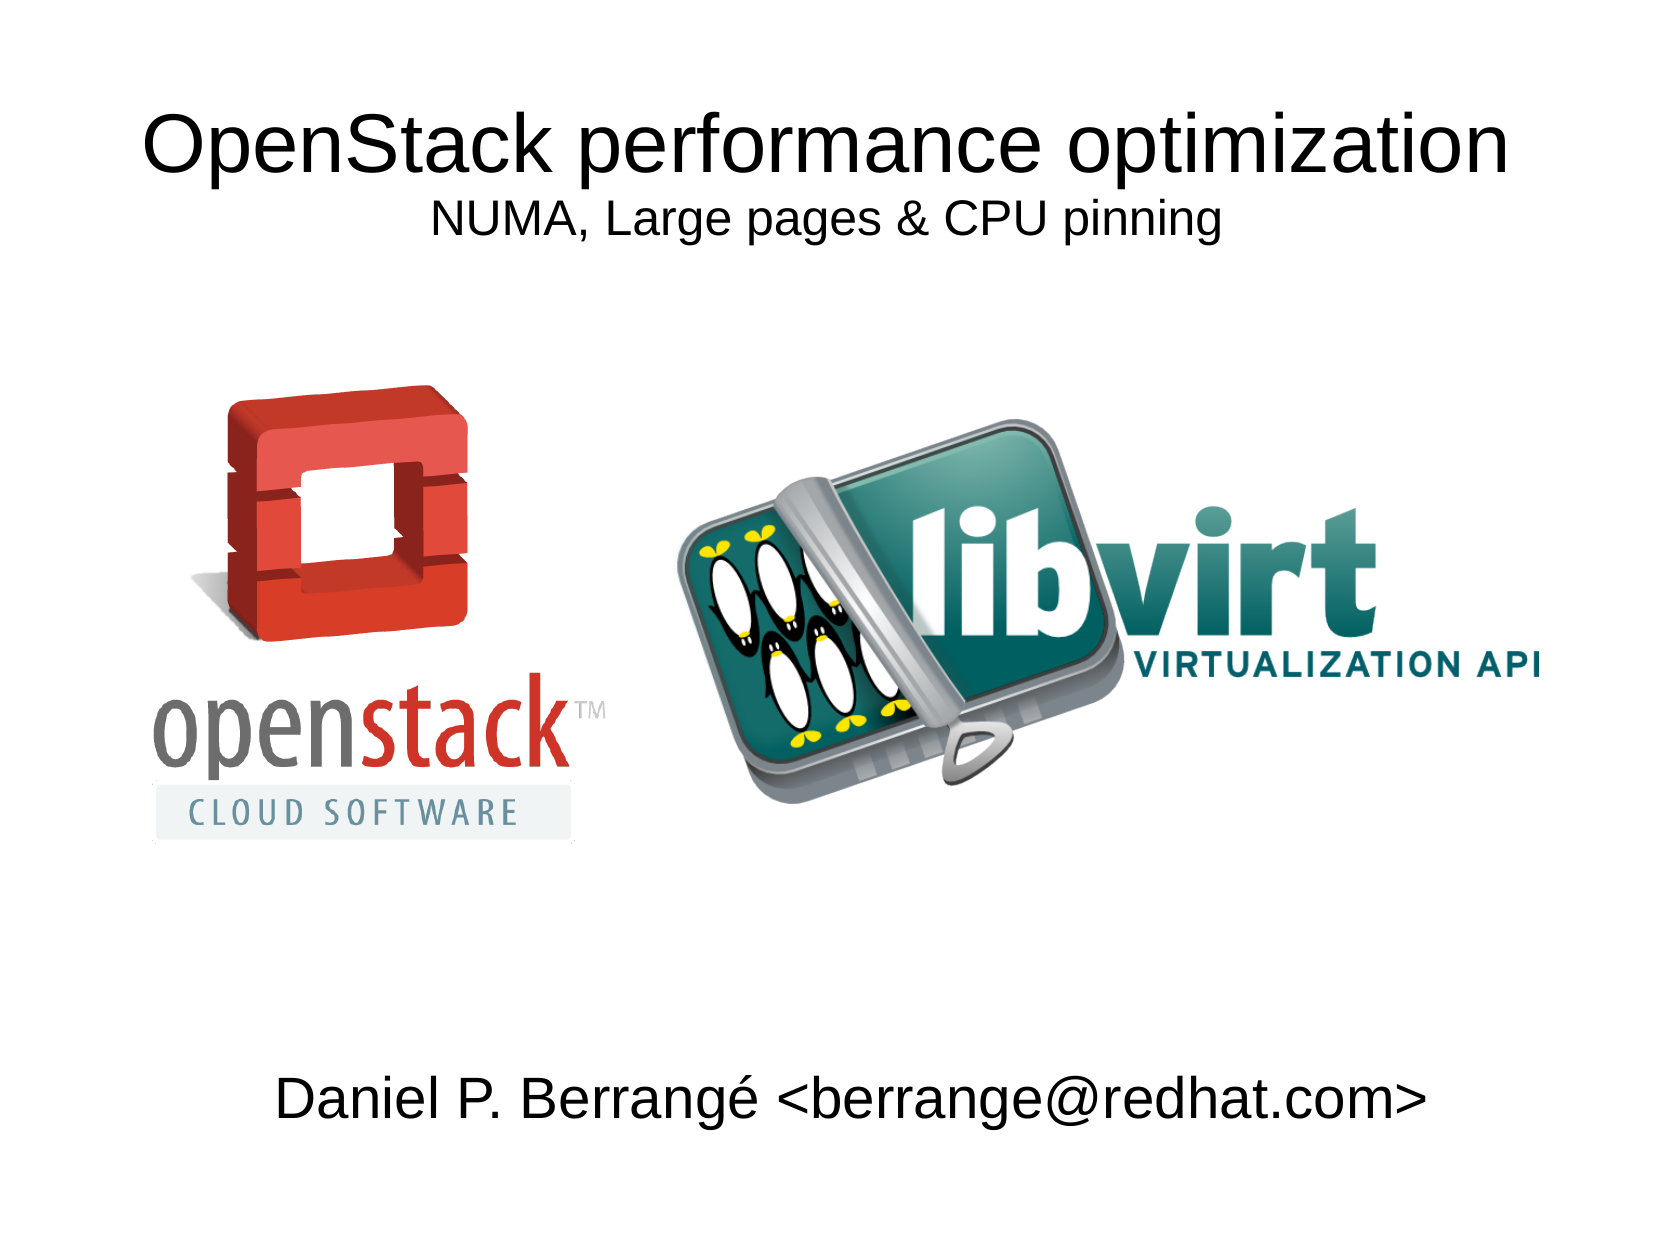

# OpenStack performance optimization NUMA, Large pages & CPU pinning
Daniel P. Berrangé <berrange@redhat.com>